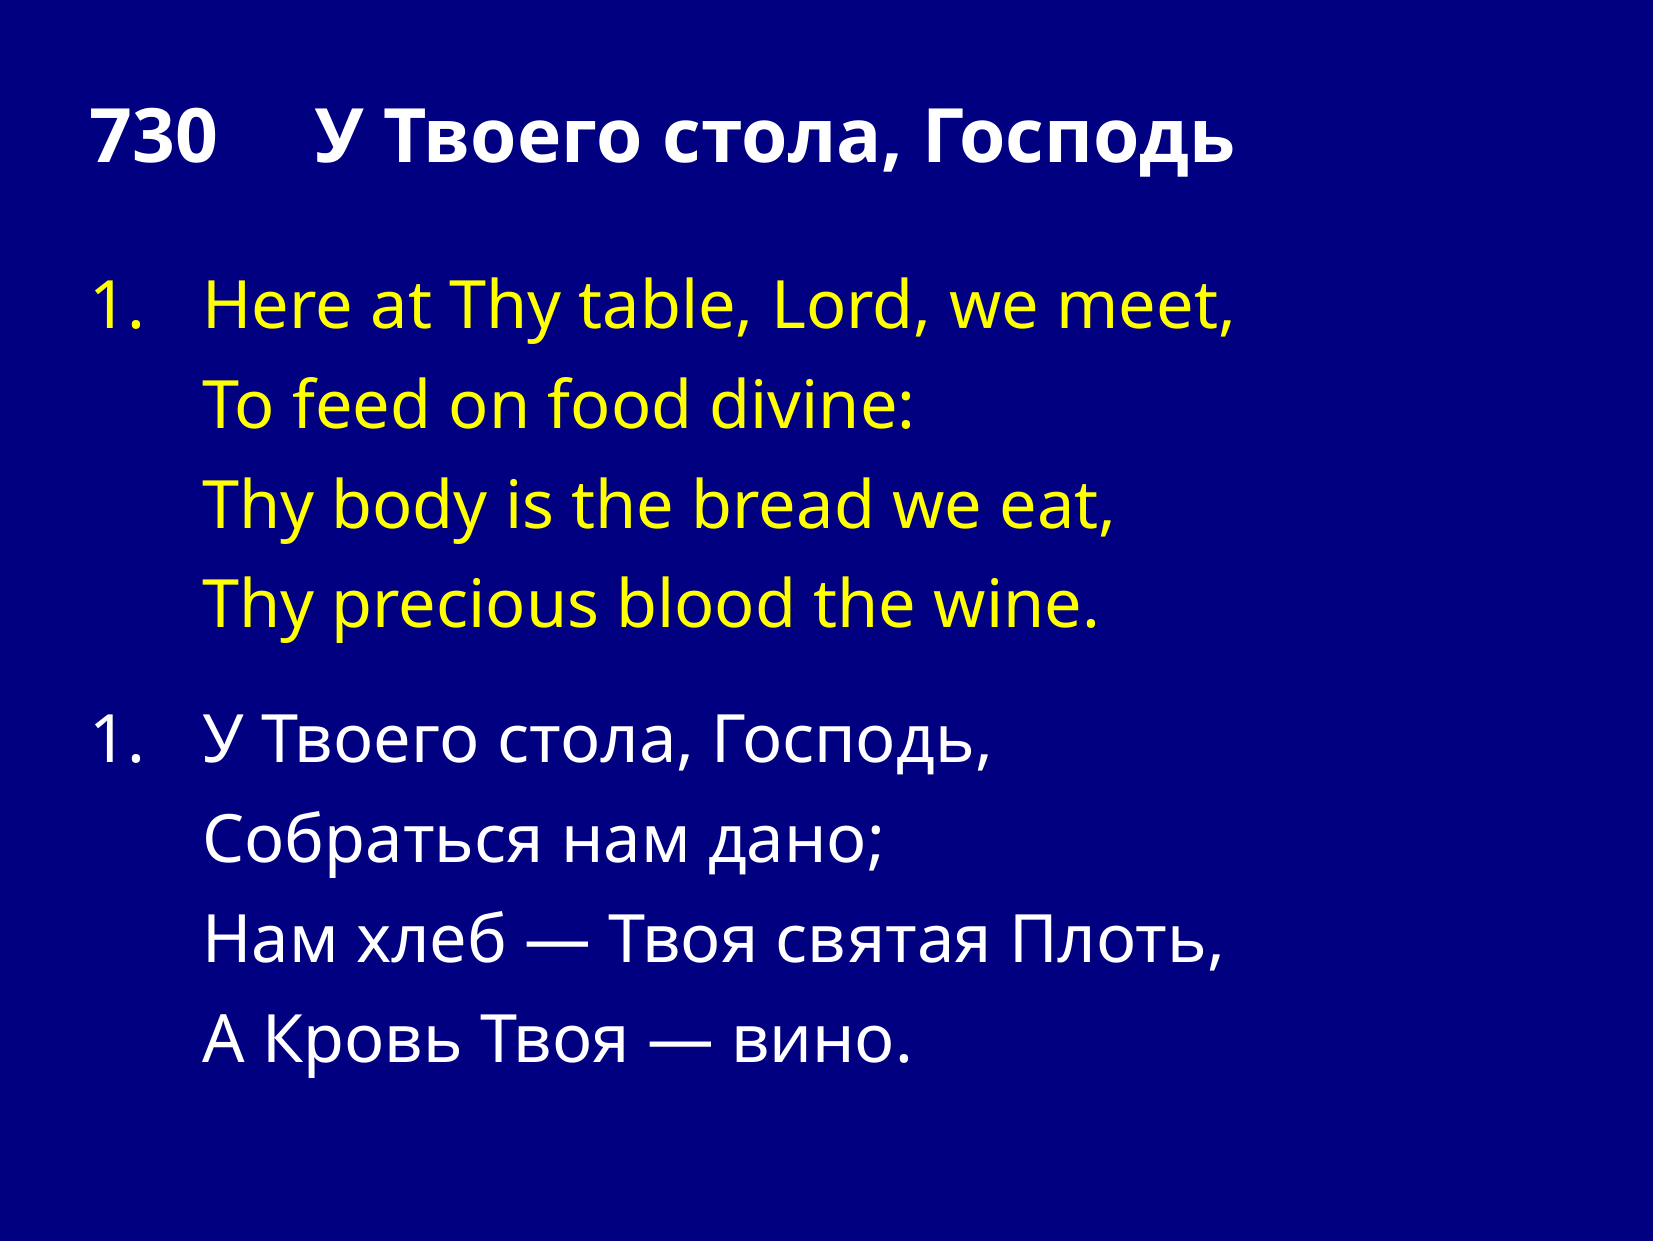

730	У Твоего стола, Господь
1.	Here at Thy table, Lord, we meet,
	To feed on food divine:
	Thy body is the bread we eat,
	Thy precious blood the wine.
1.	У Твоего стола, Господь,
	Собраться нам дано;
	Нам хлеб — Твоя святая Плоть,
	А Кровь Твоя — вино.